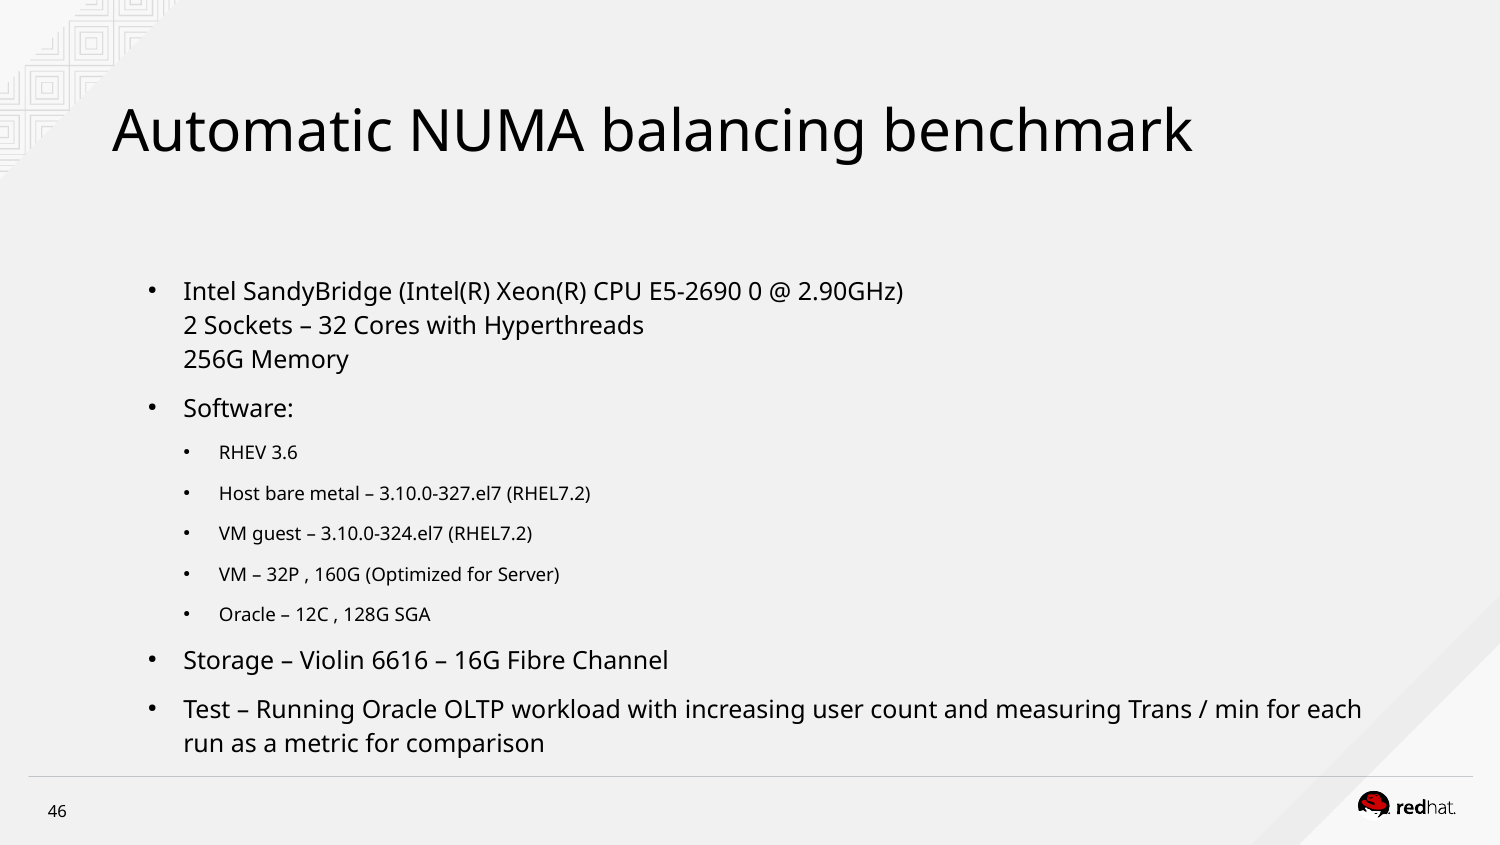

# Automatic NUMA balancing benchmark
Intel SandyBridge (Intel(R) Xeon(R) CPU E5-2690 0 @ 2.90GHz)
2 Sockets – 32 Cores with Hyperthreads
256G Memory
Software:
RHEV 3.6
Host bare metal – 3.10.0-327.el7 (RHEL7.2)
VM guest – 3.10.0-324.el7 (RHEL7.2)
VM – 32P , 160G (Optimized for Server)
Oracle – 12C , 128G SGA
Storage – Violin 6616 – 16G Fibre Channel
Test – Running Oracle OLTP workload with increasing user count and measuring Trans / min for each run as a metric for comparison
46